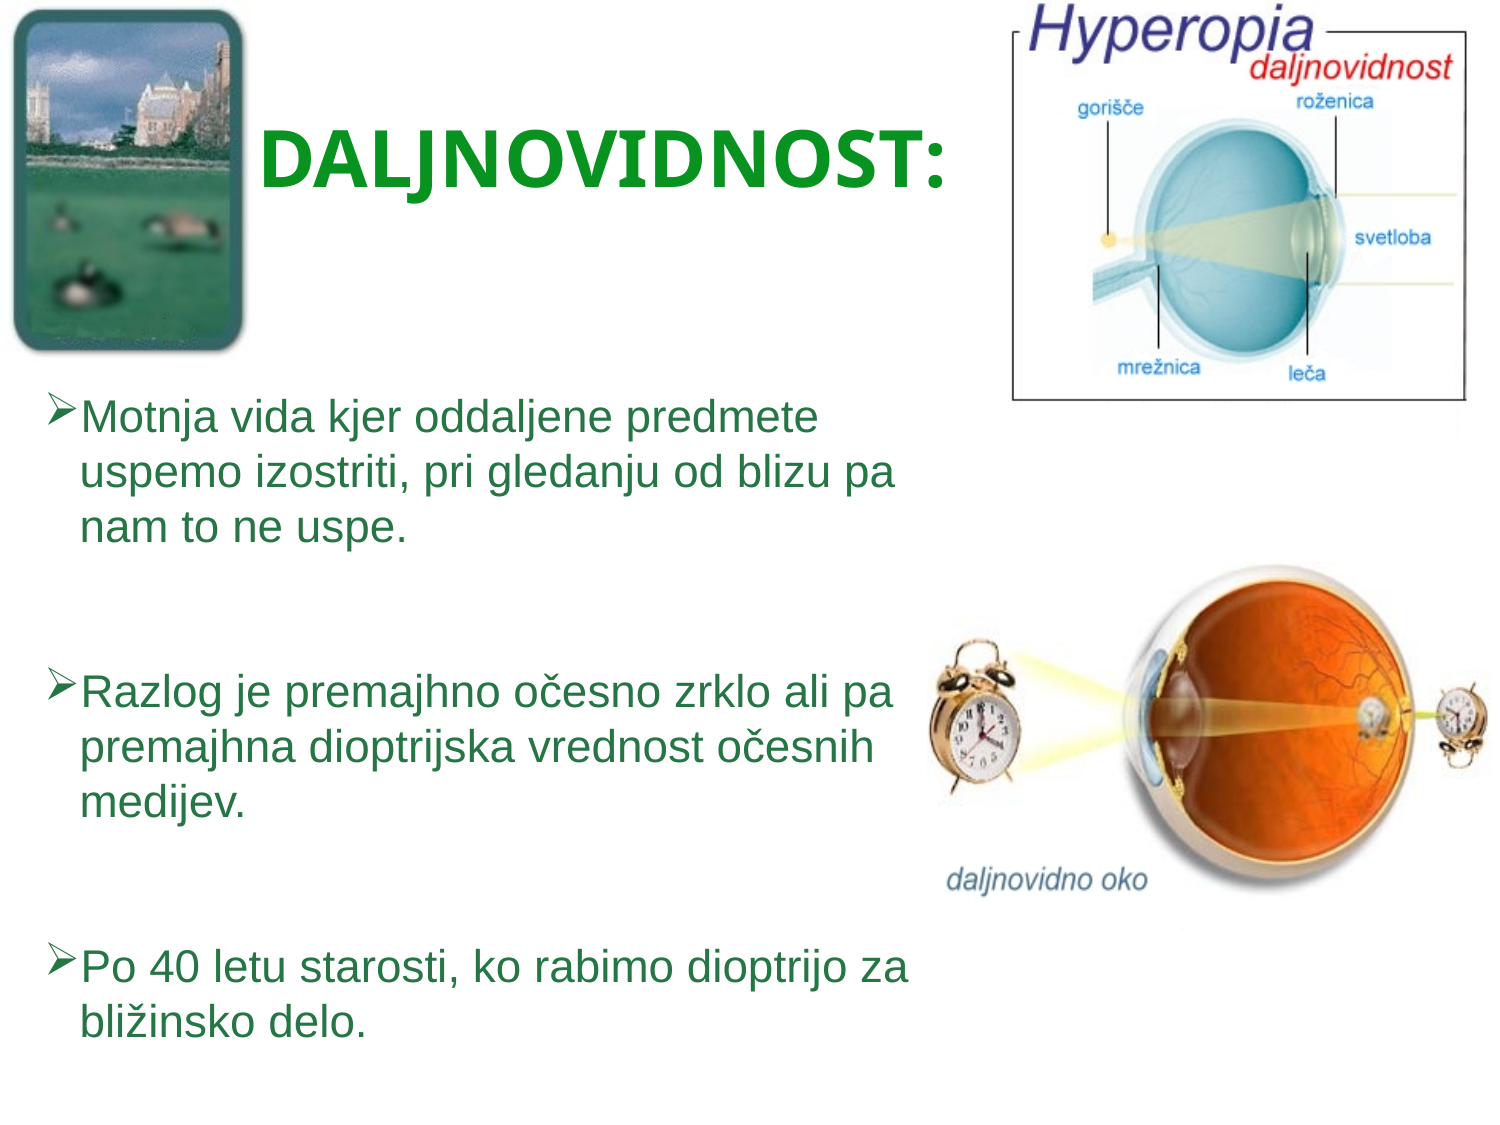

# DALJNOVIDNOST:
Motnja vida kjer oddaljene predmete uspemo izostriti, pri gledanju od blizu pa nam to ne uspe.
Razlog je premajhno očesno zrklo ali pa premajhna dioptrijska vrednost očesnih medijev.
Po 40 letu starosti, ko rabimo dioptrijo za bližinsko delo.